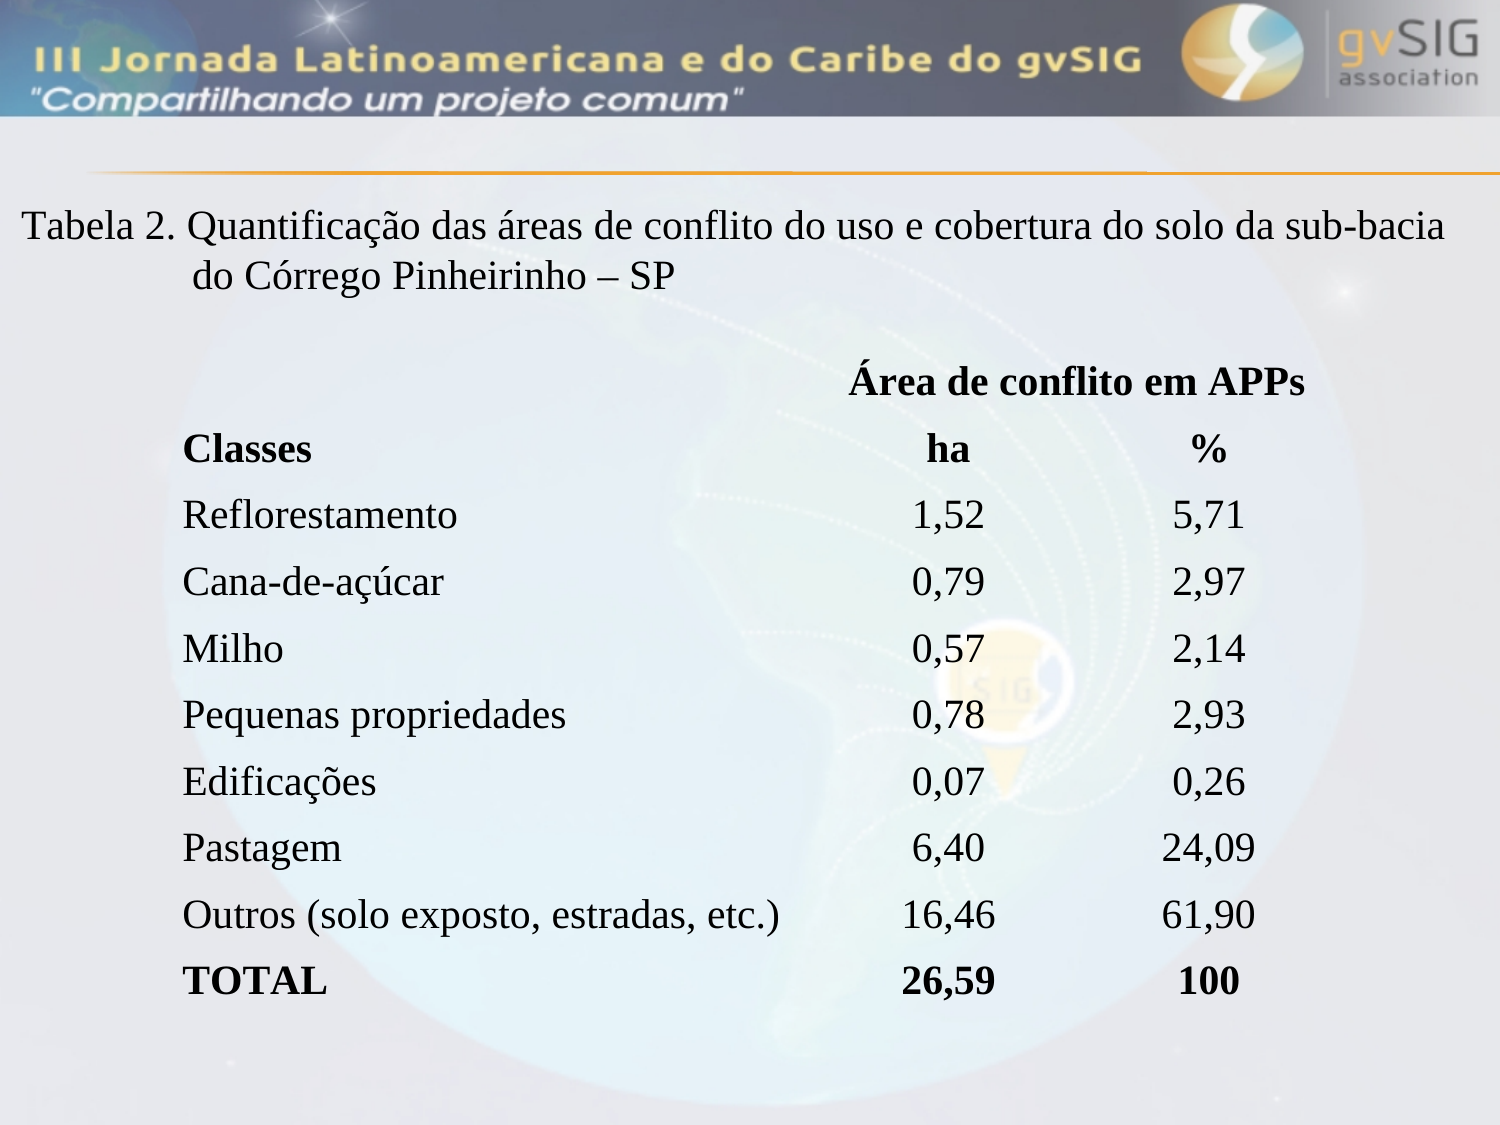

Tabela 2. Quantificação das áreas de conflito do uso e cobertura do solo da sub-bacia 	 do Córrego Pinheirinho – SP
| | Área de conflito em APPs | |
| --- | --- | --- |
| Classes | ha | % |
| Reflorestamento | 1,52 | 5,71 |
| Cana-de-açúcar | 0,79 | 2,97 |
| Milho | 0,57 | 2,14 |
| Pequenas propriedades | 0,78 | 2,93 |
| Edificações | 0,07 | 0,26 |
| Pastagem | 6,40 | 24,09 |
| Outros (solo exposto, estradas, etc.) | 16,46 | 61,90 |
| TOTAL | 26,59 | 100 |